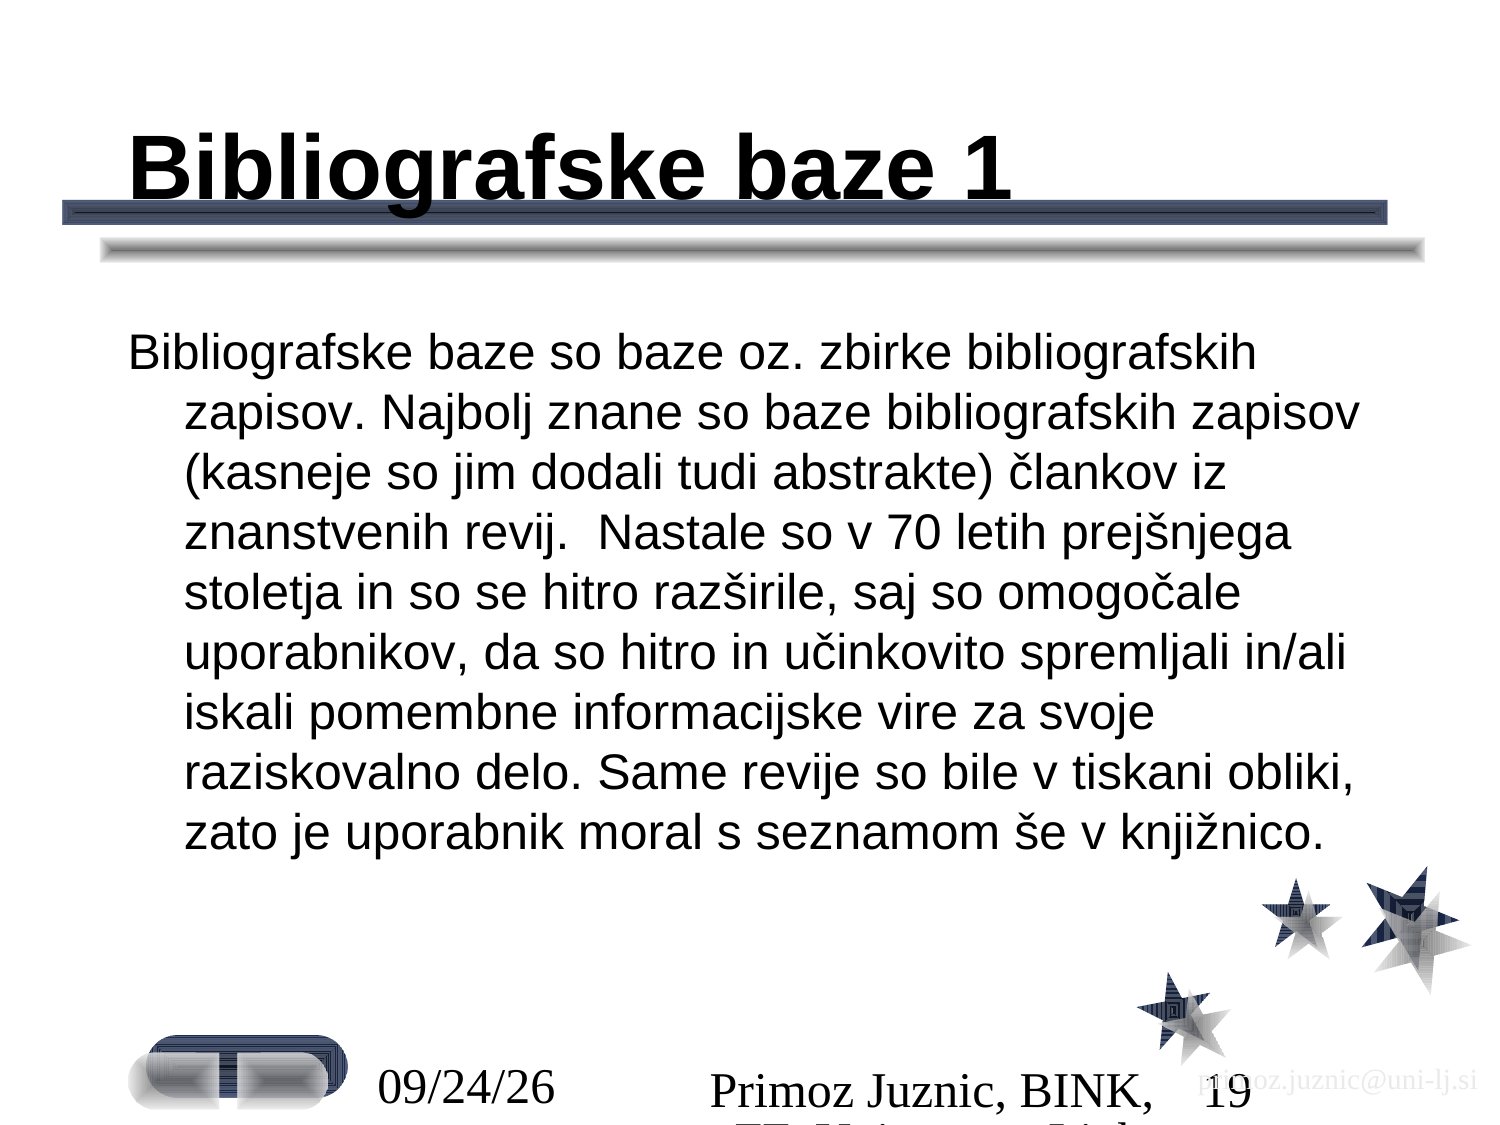

# Bibliografske baze 1
Bibliografske baze so baze oz. zbirke bibliografskih zapisov. Najbolj znane so baze bibliografskih zapisov (kasneje so jim dodali tudi abstrakte) člankov iz znanstvenih revij.  Nastale so v 70 letih prejšnjega stoletja in so se hitro razširile, saj so omogočale uporabnikov, da so hitro in učinkovito spremljali in/ali iskali pomembne informacijske vire za svoje raziskovalno delo. Same revije so bile v tiskani obliki, zato je uporabnik moral s seznamom še v knjižnico.
Primoz Juznic, BINK, FF, Univerza v Ljubljani
19